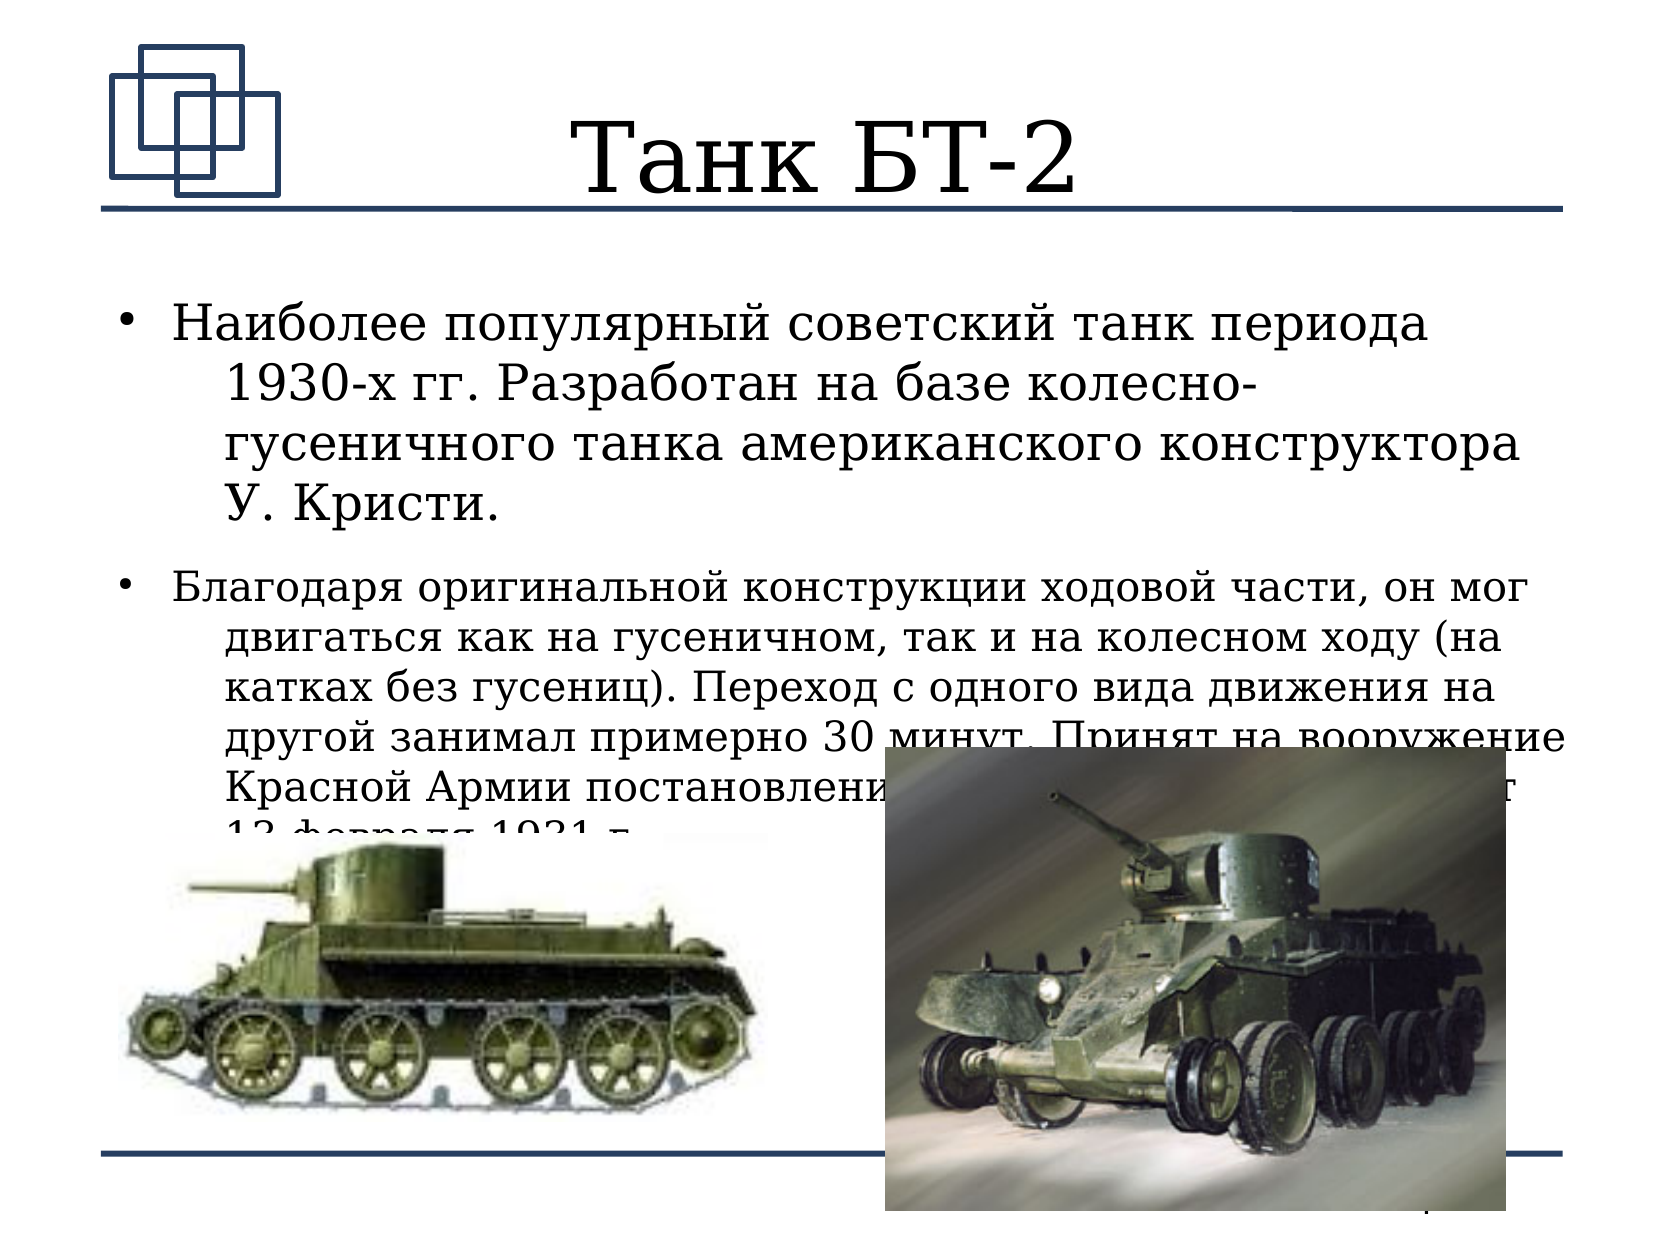

# Танк БТ-2
Наиболее популярный советский танк периода 1930-х гг. Разработан на базе колесно-гусеничного танка американского конструктора У. Кристи.
Благодаря оригинальной конструкции ходовой части, он мог двигаться как на гусеничном, так и на колесном ходу (на катках без гусениц). Переход с одного вида движения на другой занимал примерно 30 минут. Принят на вооружение Красной Армии постановлением Реввоенсоветом СССР от 13 февраля 1931 г.